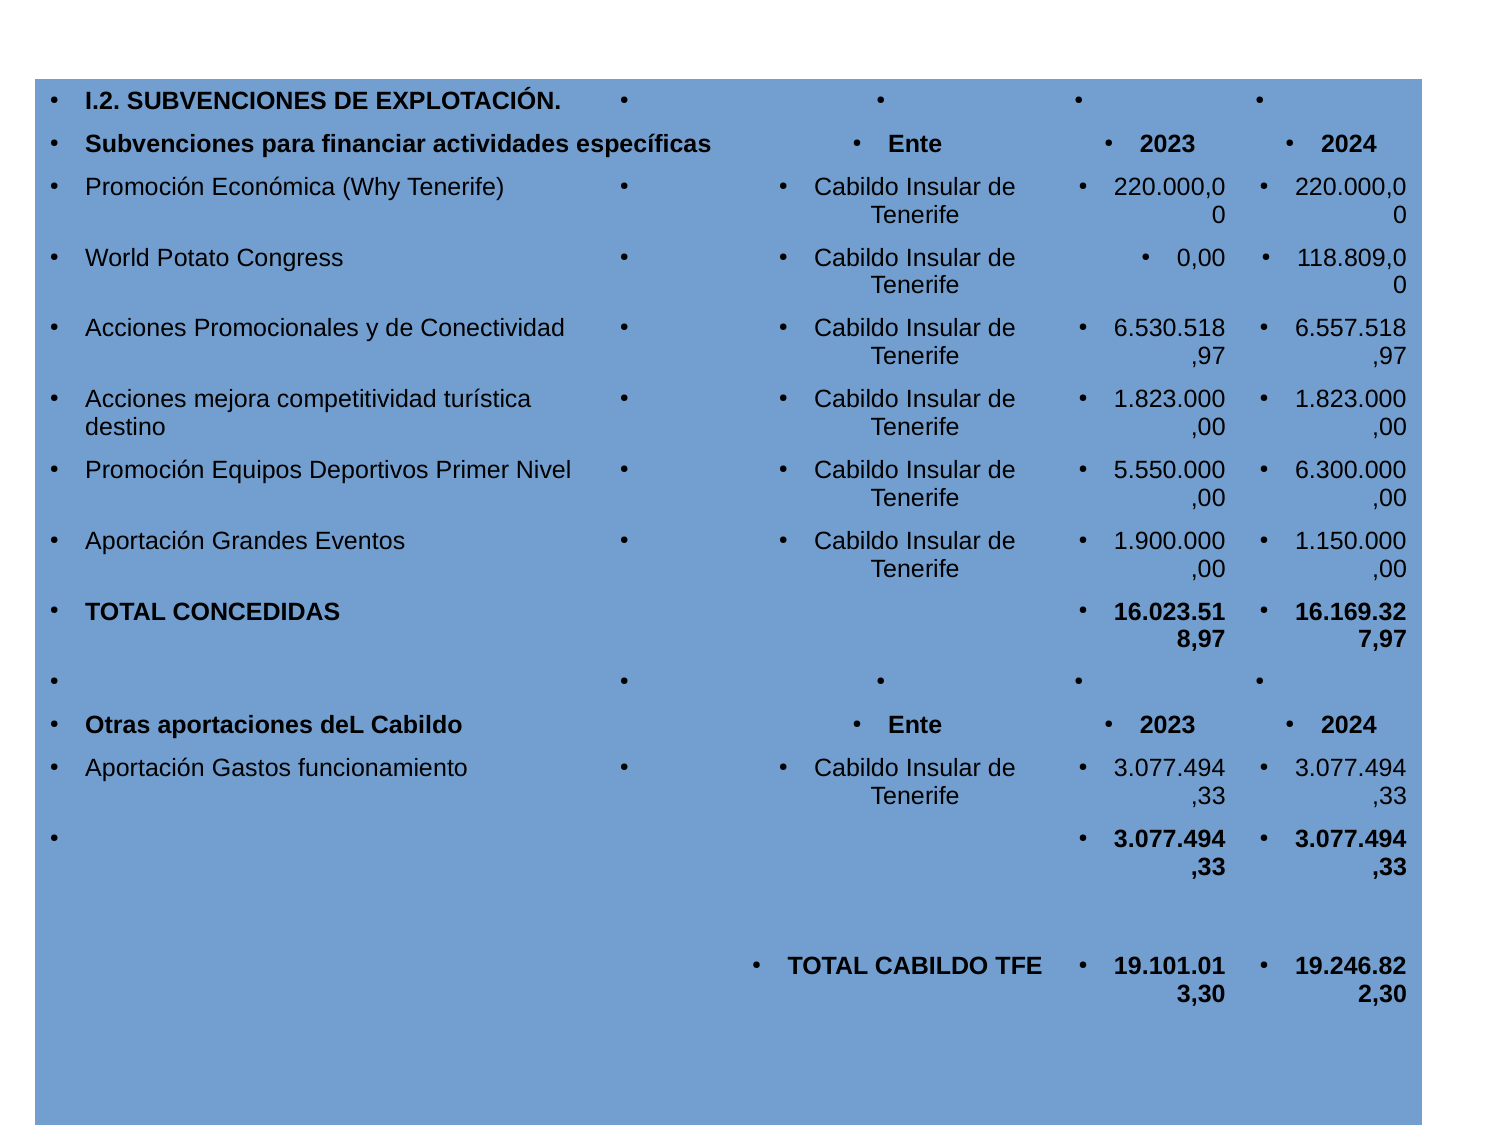

| I.2. SUBVENCIONES DE EXPLOTACIÓN. | | | | |
| --- | --- | --- | --- | --- |
| Subvenciones para financiar actividades específicas | | Ente | 2023 | 2024 |
| Promoción Económica (Why Tenerife) | | Cabildo Insular de Tenerife | 220.000,00 | 220.000,00 |
| World Potato Congress | | Cabildo Insular de Tenerife | 0,00 | 118.809,00 |
| Acciones Promocionales y de Conectividad | | Cabildo Insular de Tenerife | 6.530.518,97 | 6.557.518,97 |
| Acciones mejora competitividad turística destino | | Cabildo Insular de Tenerife | 1.823.000,00 | 1.823.000,00 |
| Promoción Equipos Deportivos Primer Nivel | | Cabildo Insular de Tenerife | 5.550.000,00 | 6.300.000,00 |
| Aportación Grandes Eventos | | Cabildo Insular de Tenerife | 1.900.000,00 | 1.150.000,00 |
| TOTAL CONCEDIDAS | | | 16.023.518,97 | 16.169.327,97 |
| | | | | |
| Otras aportaciones deL Cabildo | | Ente | 2023 | 2024 |
| Aportación Gastos funcionamiento | | Cabildo Insular de Tenerife | 3.077.494,33 | 3.077.494,33 |
| | | | 3.077.494,33 | 3.077.494,33 |
| | | | | |
| | | TOTAL CABILDO TFE | 19.101.013,30 | 19.246.822,30 |
| | | | | |
| | | | | |
| | | | | |
| I.2. SUBVENCIONES DE EXPLOTACIÓN. | | | | |
| Subvenciones para financiar actividades específicas | | Ente | 2023 | 2024 |
| Proyecto Investigo | | Subv. Europeas | 77.254,13 | 0,00 |
| Red CIDE | | Subv. Europeas | 39.672,89 | 39.672,89 |
| TOTAL CONCEDIDAS | | | 116.927,02 | 39.672,89 |